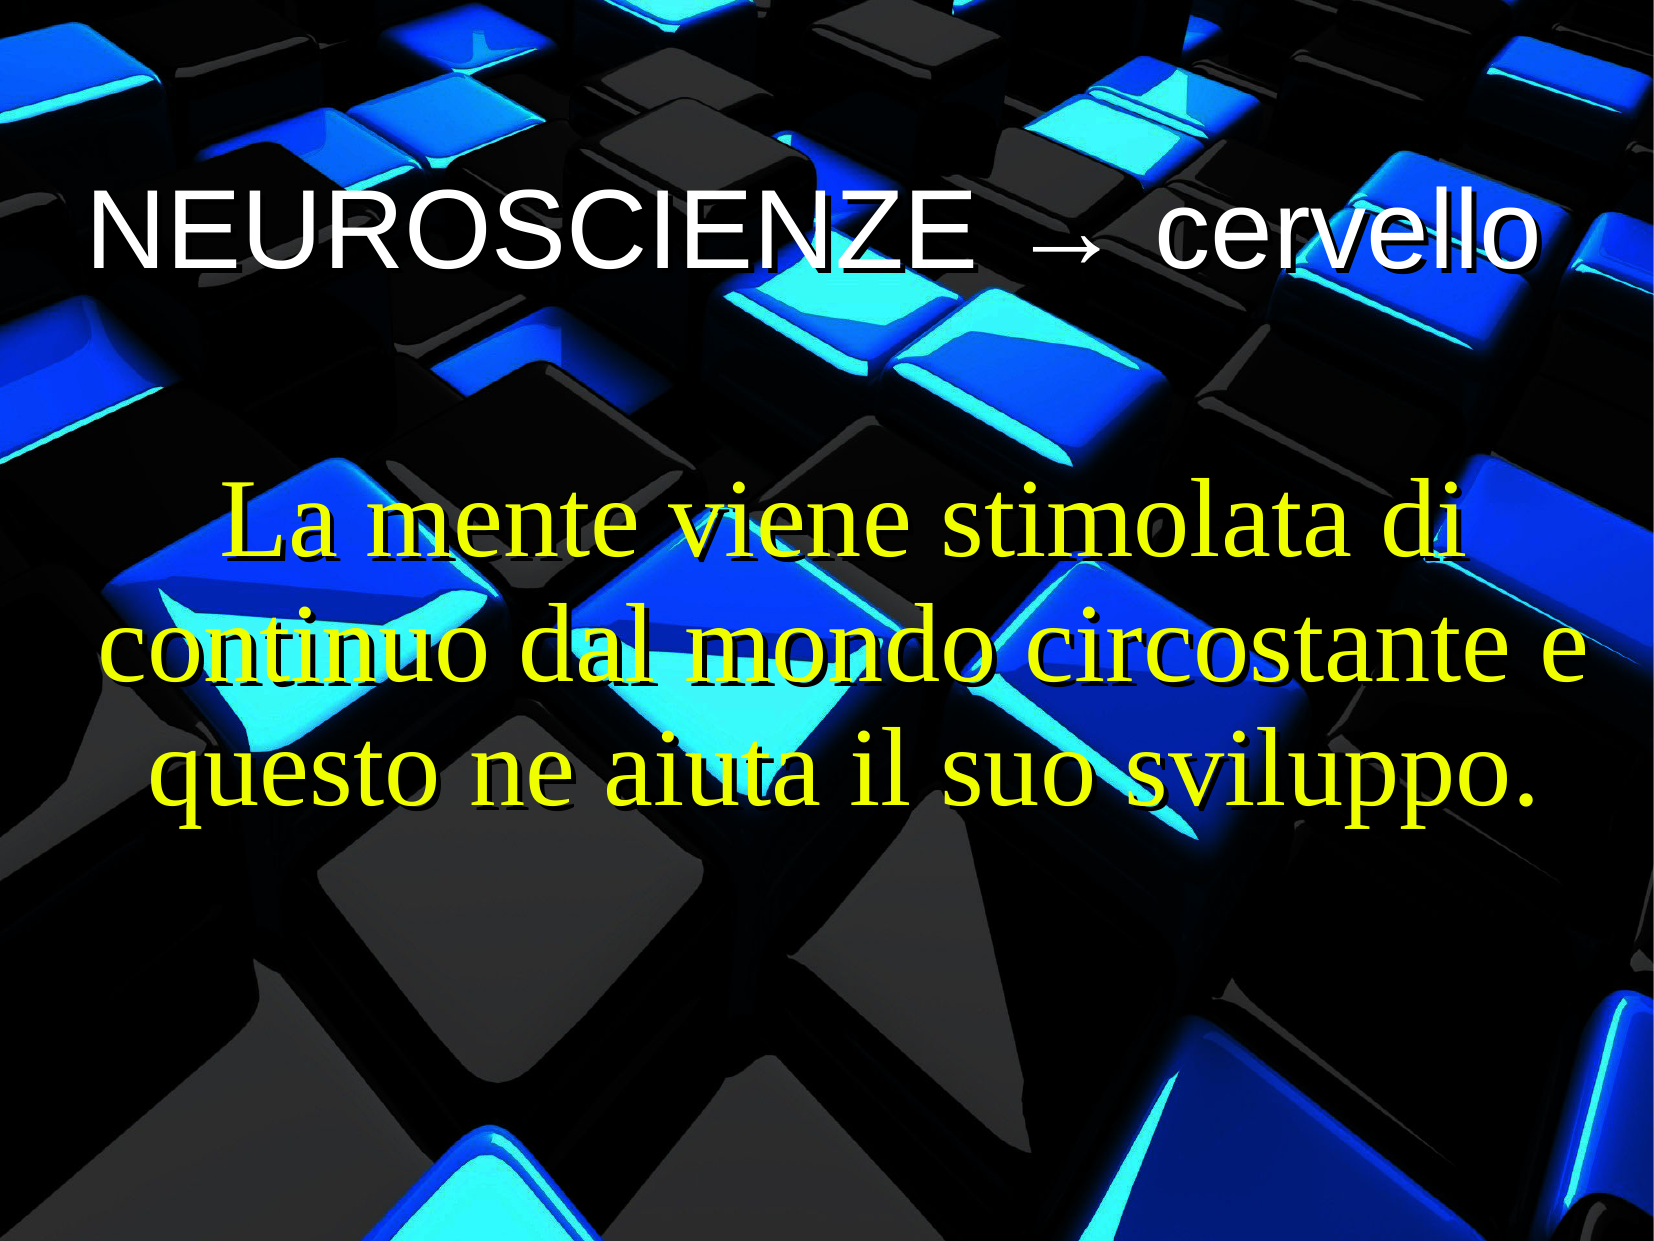

NEUROSCIENZE → cervello
La mente viene stimolata di continuo dal mondo circostante e questo ne aiuta il suo sviluppo.